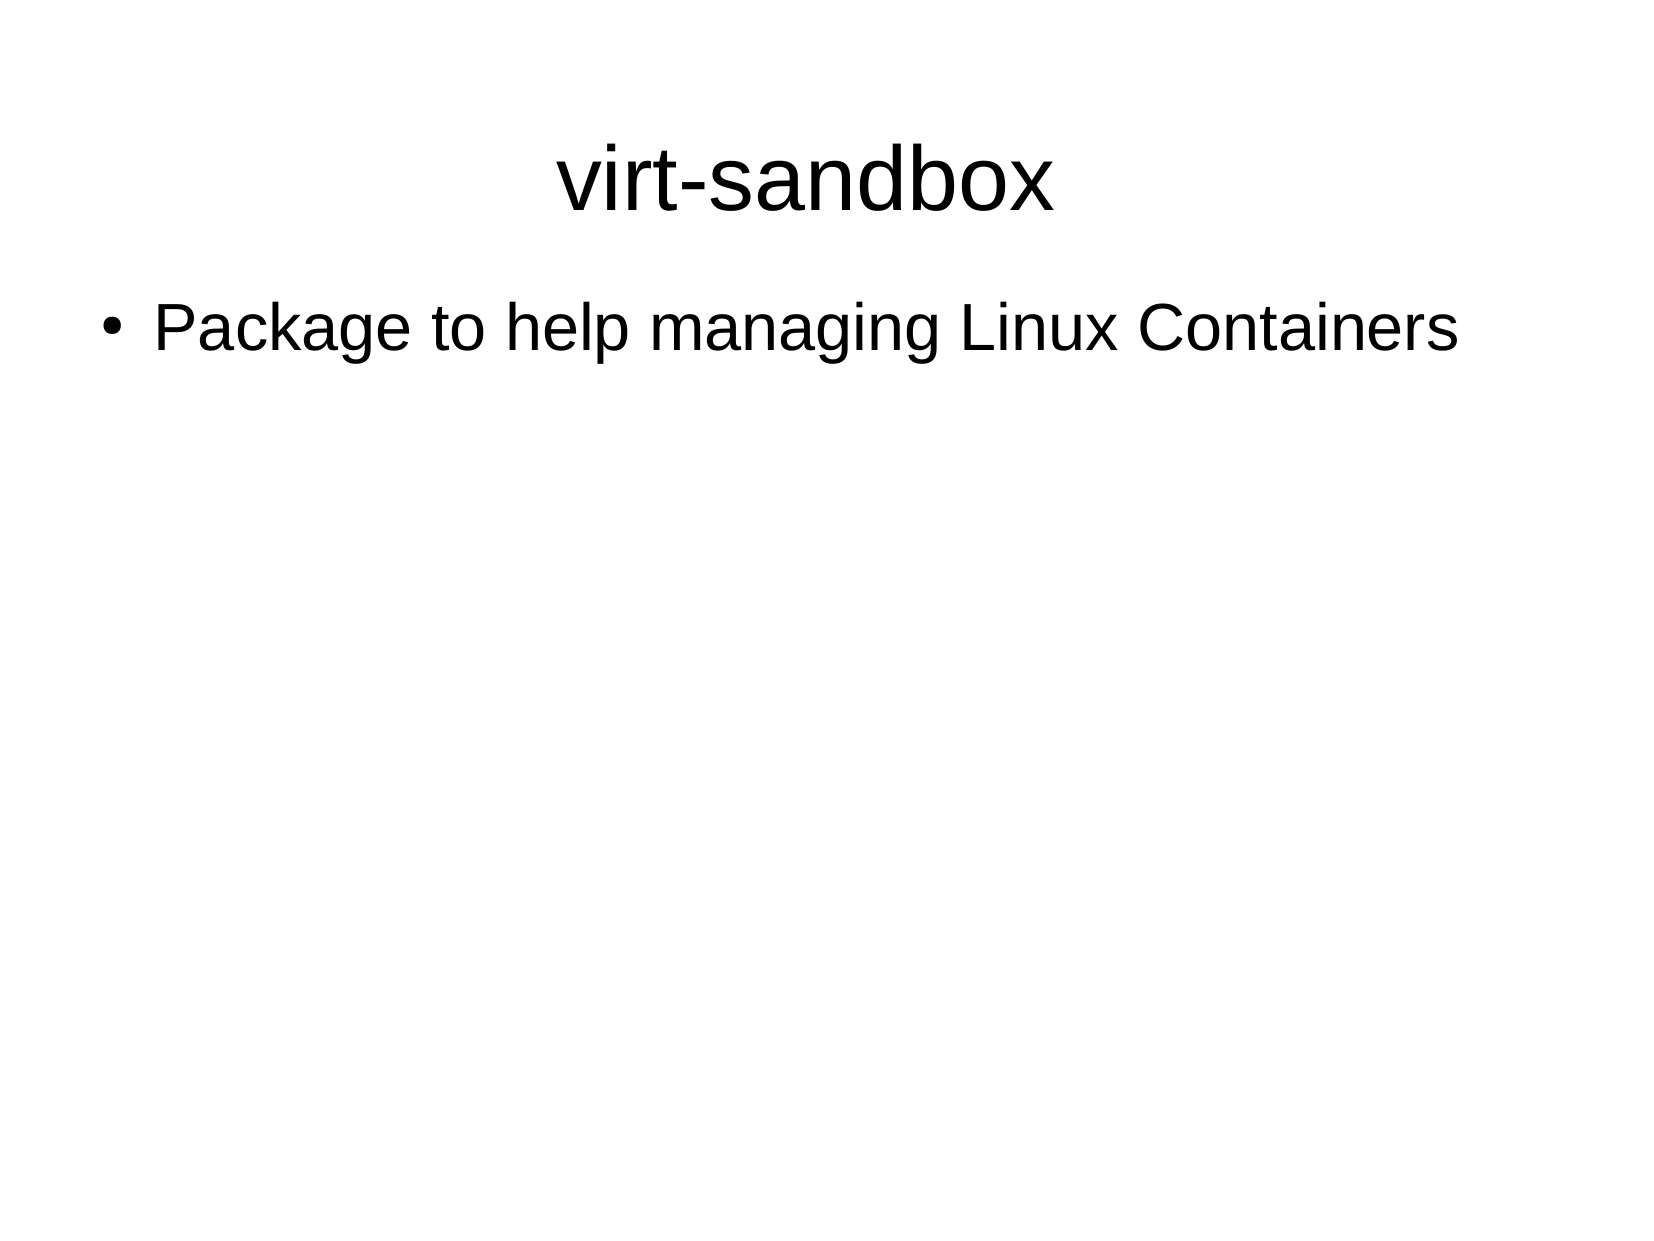

virt-sandbox
# Package to help managing Linux Containers